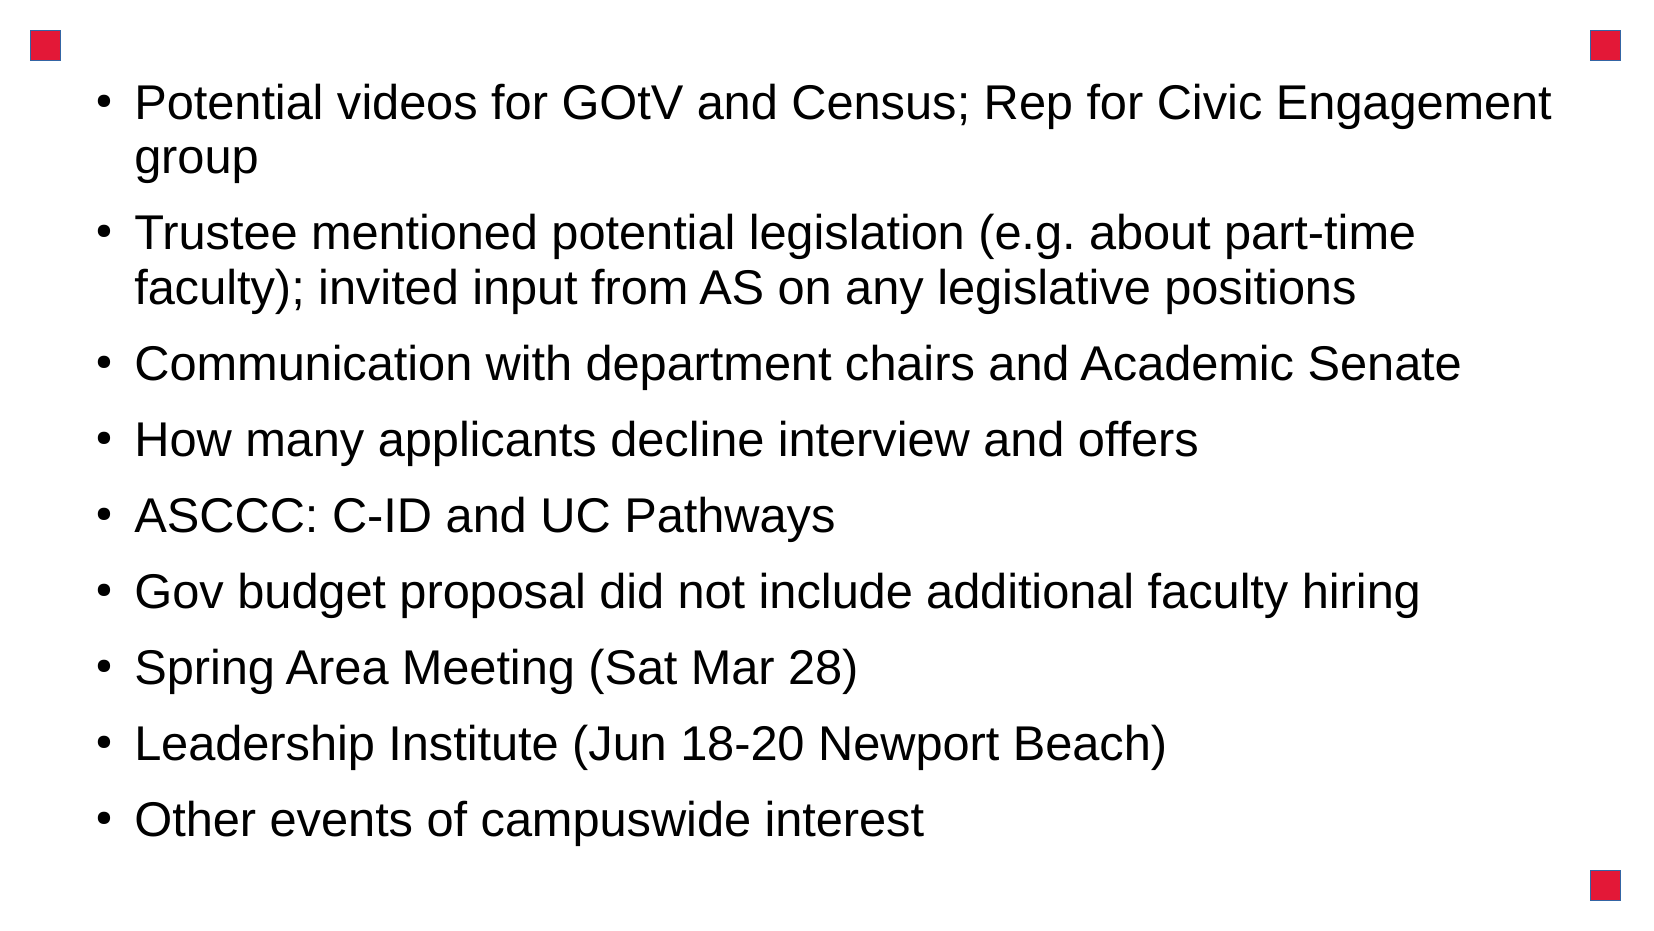

# Potential videos for GOtV and Census; Rep for Civic Engagement group
Trustee mentioned potential legislation (e.g. about part-time faculty); invited input from AS on any legislative positions
Communication with department chairs and Academic Senate
How many applicants decline interview and offers
ASCCC: C-ID and UC Pathways
Gov budget proposal did not include additional faculty hiring
Spring Area Meeting (Sat Mar 28)
Leadership Institute (Jun 18-20 Newport Beach)
Other events of campuswide interest